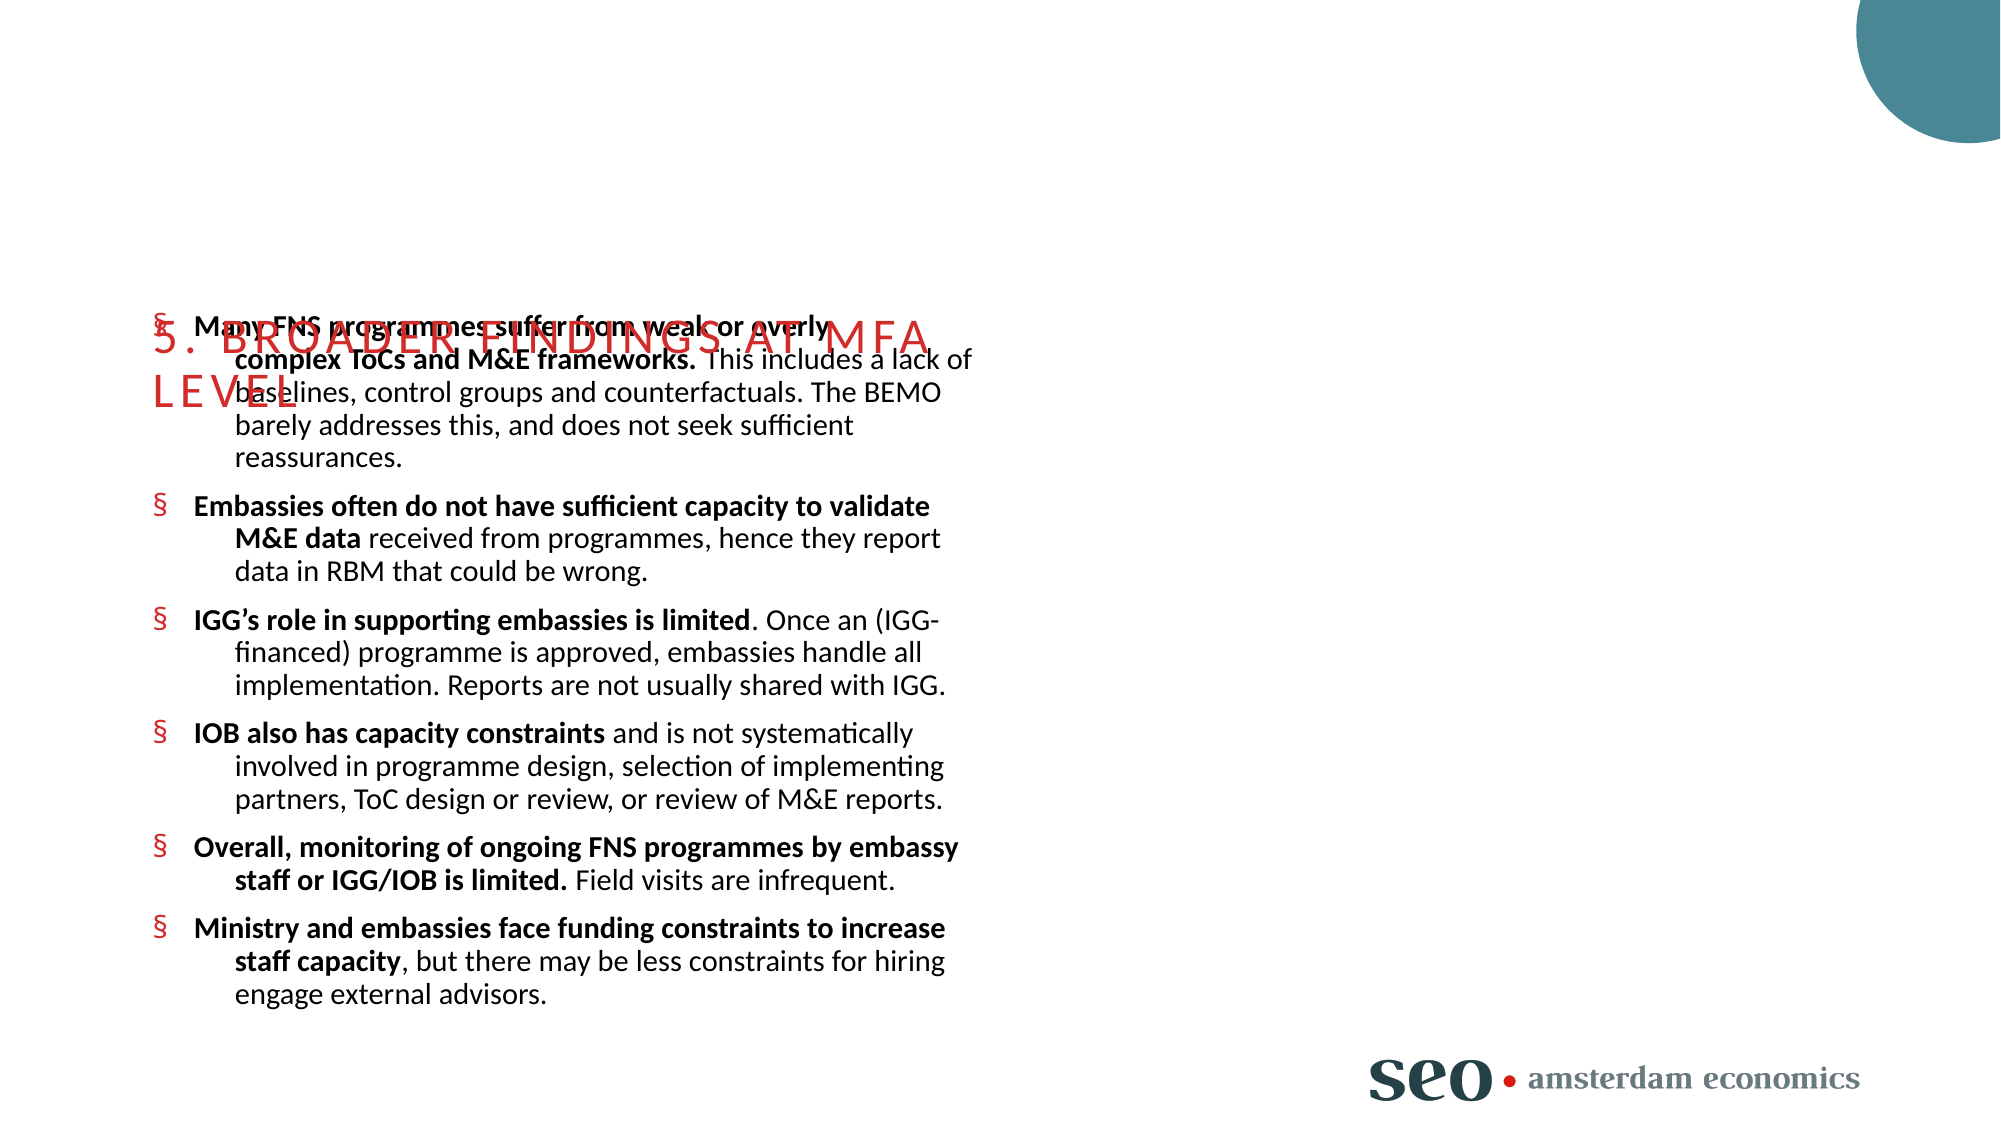

# Many FNS programmes suffer from weak or overly complex ToCs and M&E frameworks. This includes a lack of baselines, control groups and counterfactuals. The BEMO barely addresses this, and does not seek sufficient reassurances.
Embassies often do not have sufficient capacity to validate M&E data received from programmes, hence they report data in RBM that could be wrong.
IGG’s role in supporting embassies is limited. Once an (IGG-financed) programme is approved, embassies handle all implementation. Reports are not usually shared with IGG.
IOB also has capacity constraints and is not systematically involved in programme design, selection of implementing partners, ToC design or review, or review of M&E reports.
Overall, monitoring of ongoing FNS programmes by embassy staff or IGG/IOB is limited. Field visits are infrequent.
Ministry and embassies face funding constraints to increase staff capacity, but there may be less constraints for hiring engage external advisors.
5. BROADER FINDINGS AT MFA LEVEL